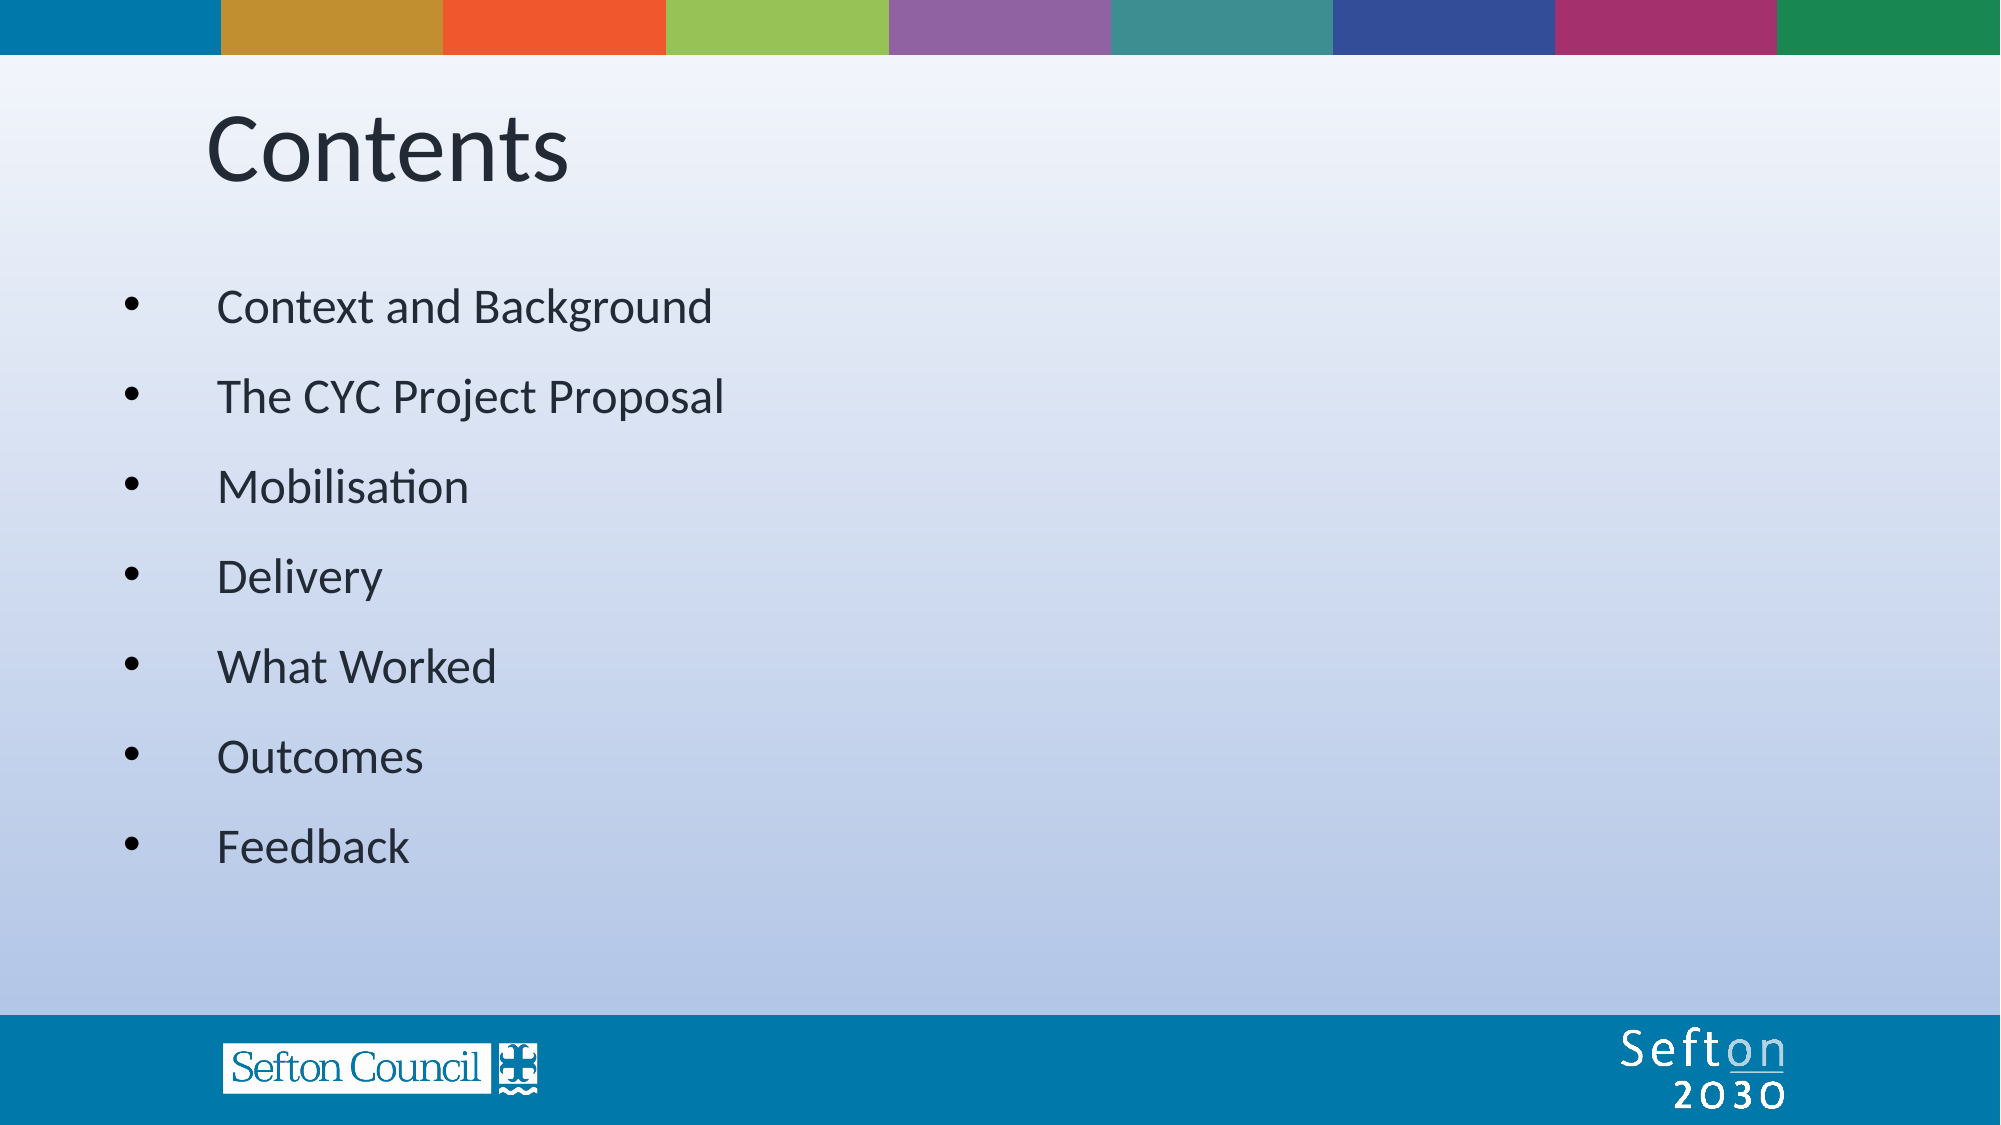

# Contents
Context and Background
The CYC Project Proposal
Mobilisation
Delivery
What Worked
Outcomes
Feedback